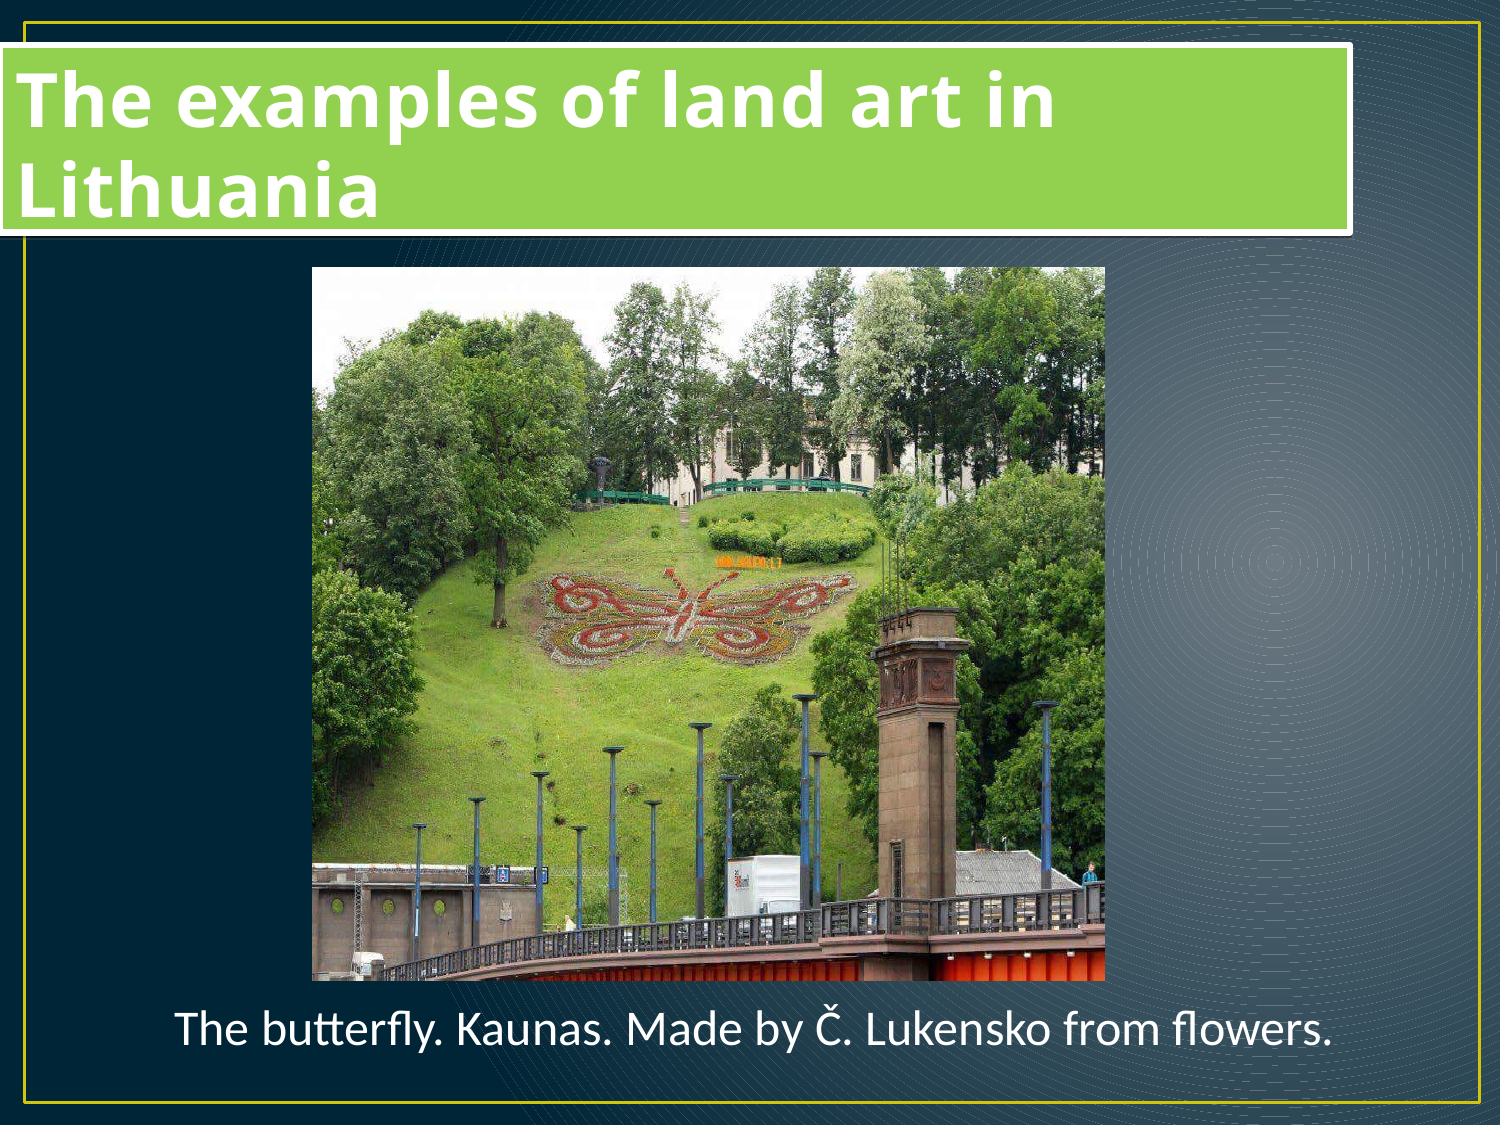

# The examples of land art in Lithuania
The butterfly. Kaunas. Made by Č. Lukensko from flowers.